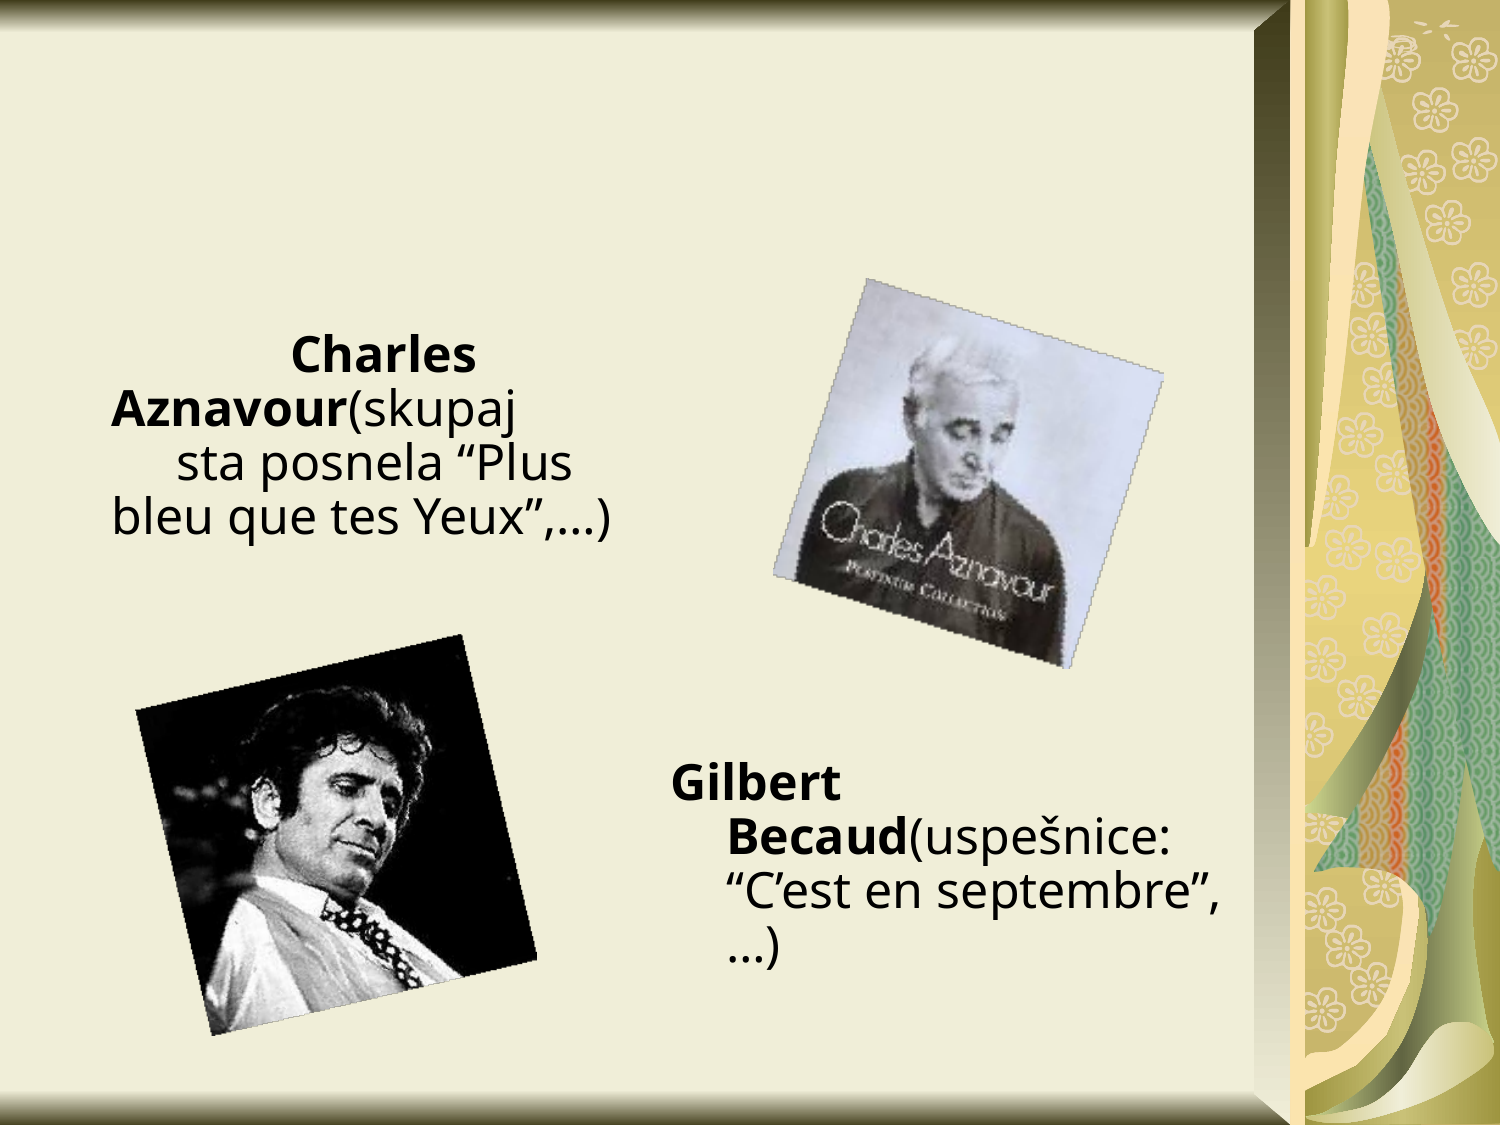

#
 Charles Aznavour(skupaj sta posnela “Plus bleu que tes Yeux”,…)‏
Gilbert Becaud(uspešnice: “C’est en septembre”,…)‏